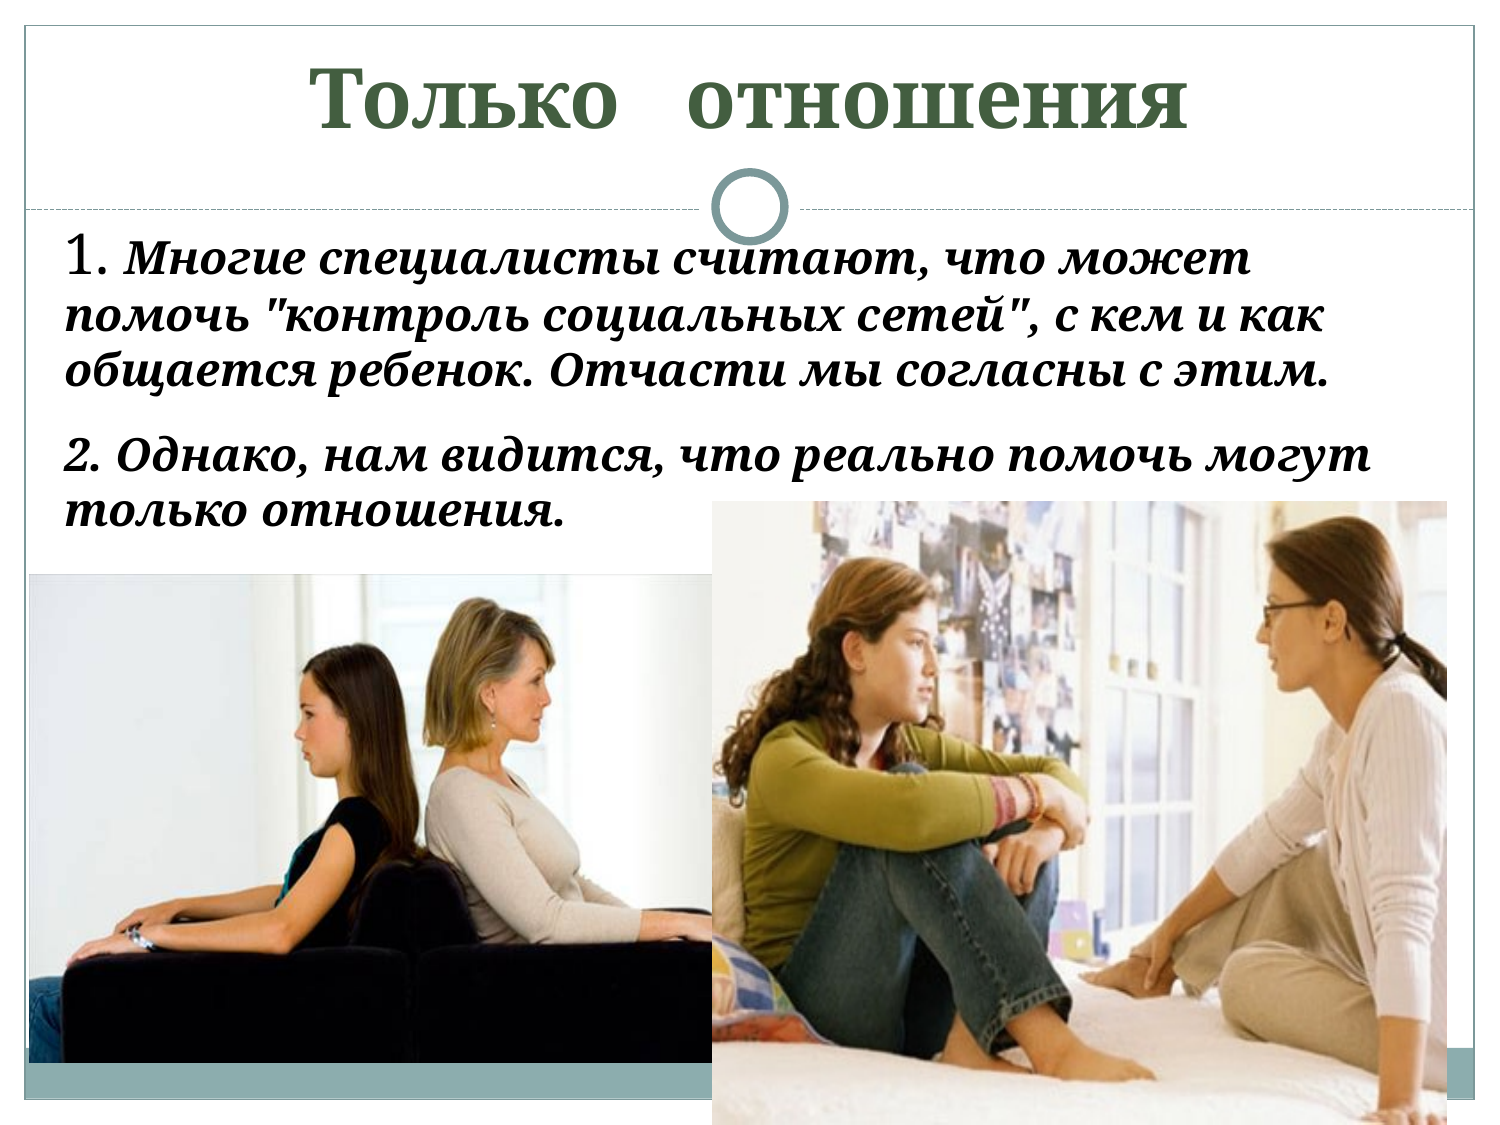

# Только отношения
1. Многие специалисты считают, что может помочь "контроль социальных сетей", с кем и как общается ребенок. Отчасти мы согласны с этим.
2. Однако, нам видится, что реально помочь могут только отношения.